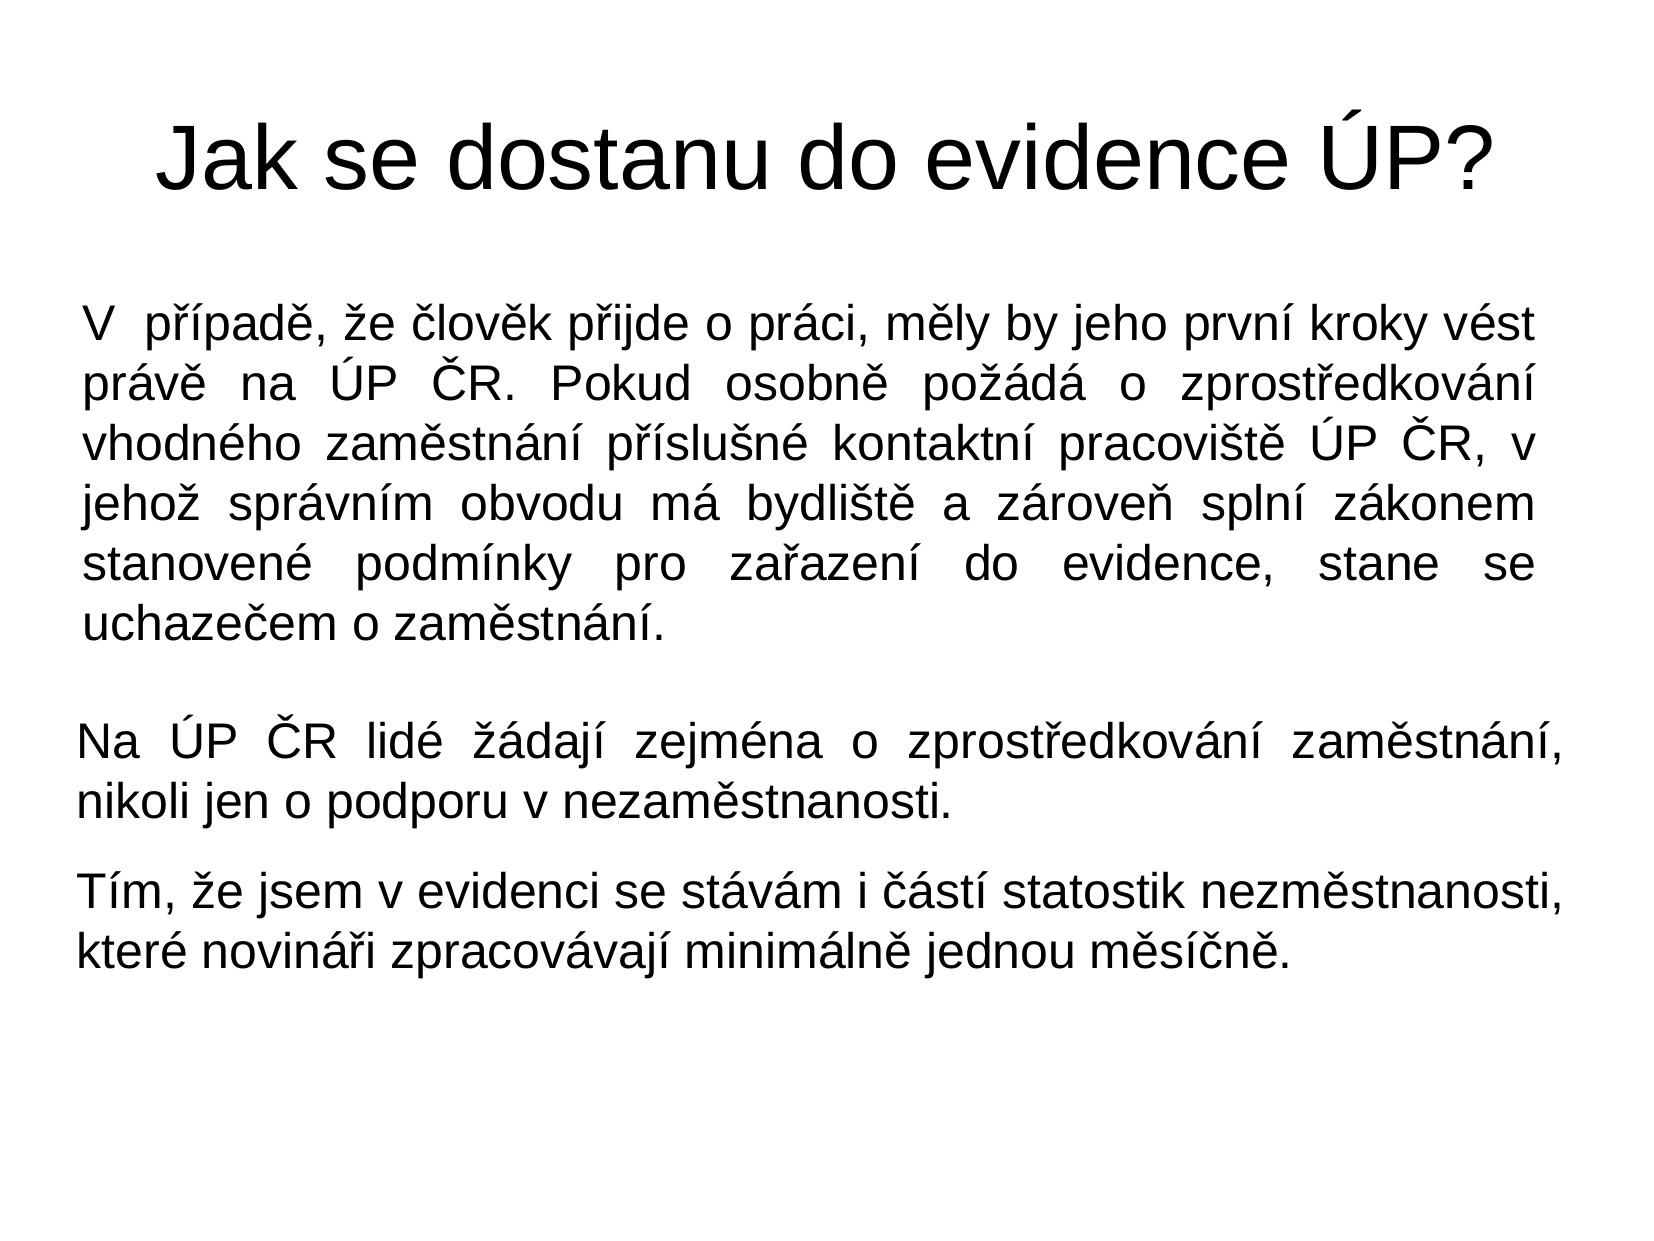

# Jak se dostanu do evidence ÚP?
V  případě, že člověk přijde o práci, měly by jeho první kroky vést právě na ÚP ČR. Pokud osobně požádá o zprostředkování vhodného zaměstnání příslušné kontaktní pracoviště ÚP ČR, v jehož správním obvodu má bydliště a zároveň splní zákonem stanovené podmínky pro zařazení do evidence, stane se uchazečem o zaměstnání.
Na ÚP ČR lidé žádají zejména o zprostředkování zaměstnání, nikoli jen o podporu v nezaměstnanosti.
Tím, že jsem v evidenci se stávám i částí statostik nezměstnanosti, které novináři zpracovávají minimálně jednou měsíčně.